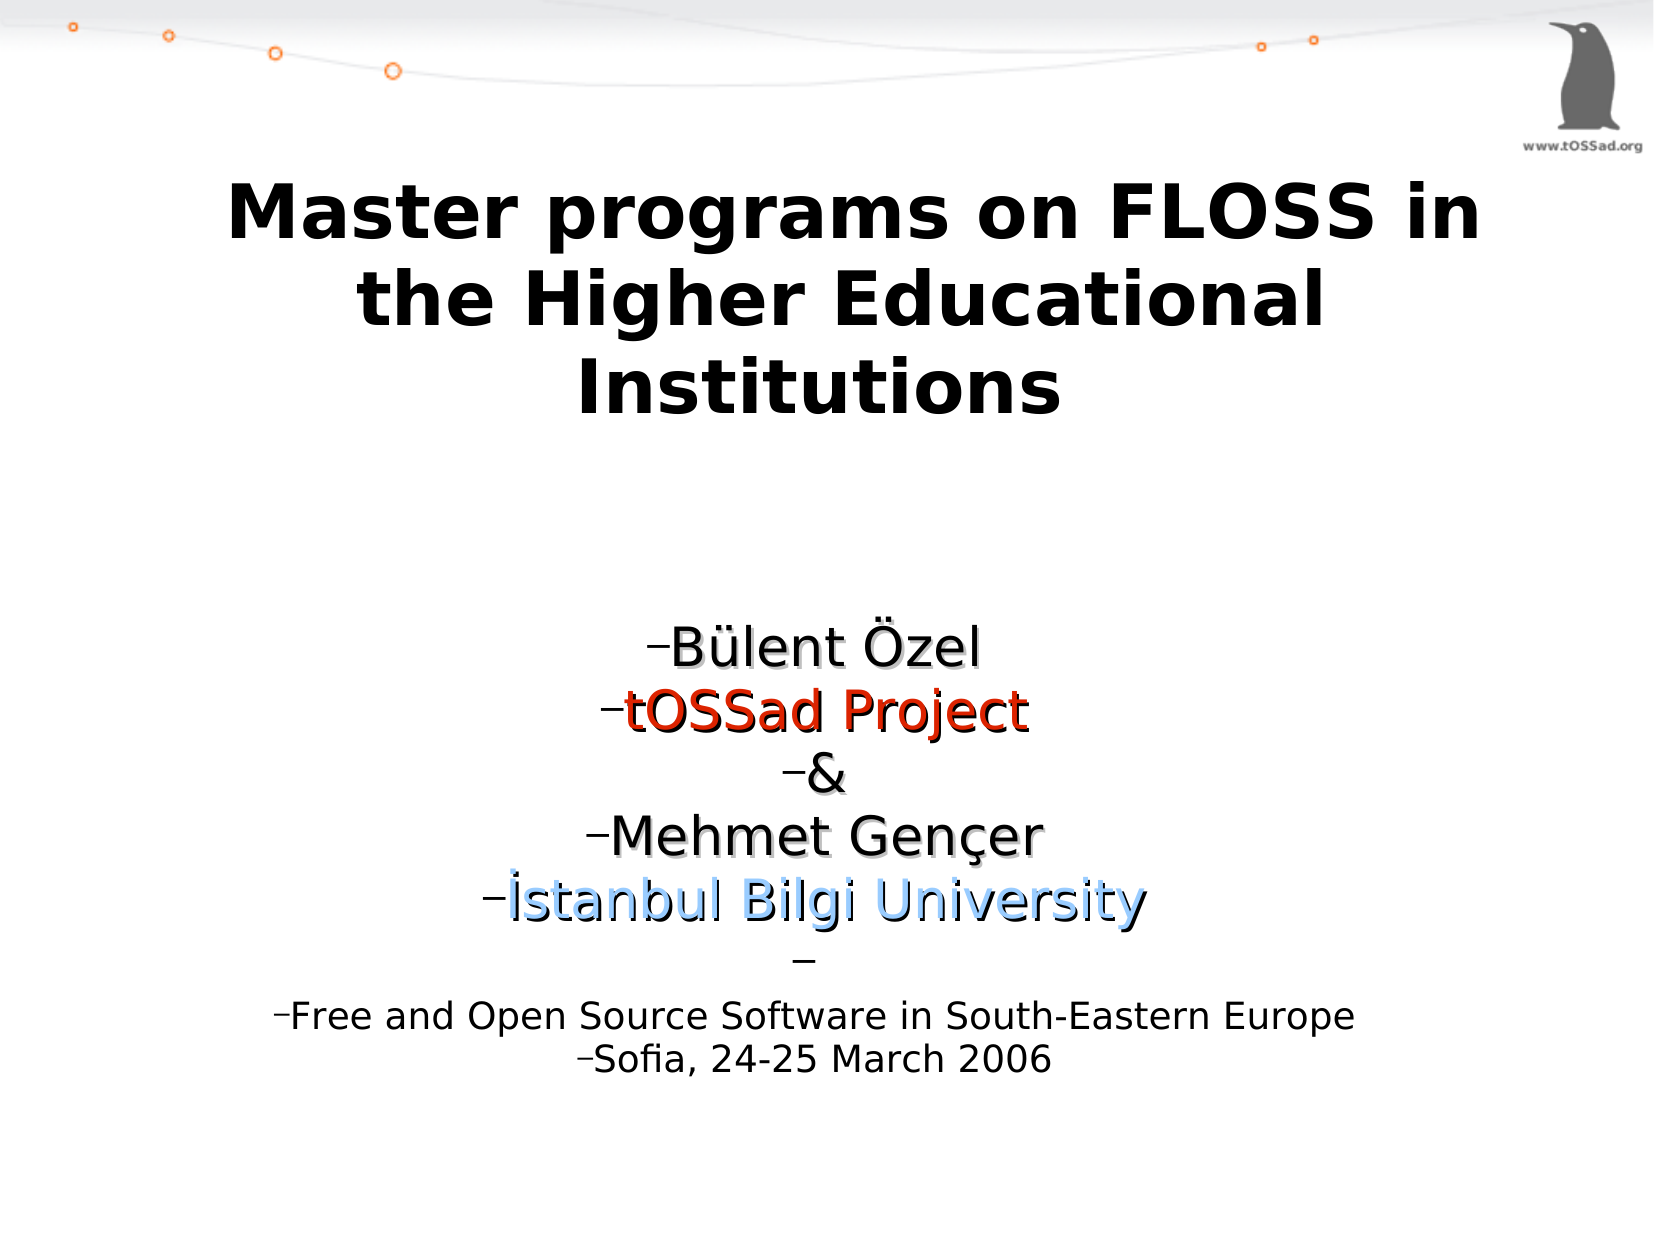

# Master programs on FLOSS in the Higher Educational Institutions
Bülent Özel
tOSSad Project
&
Mehmet Gençer
İstanbul Bilgi University
Free and Open Source Software in South-Eastern Europe
Sofia, 24-25 March 2006